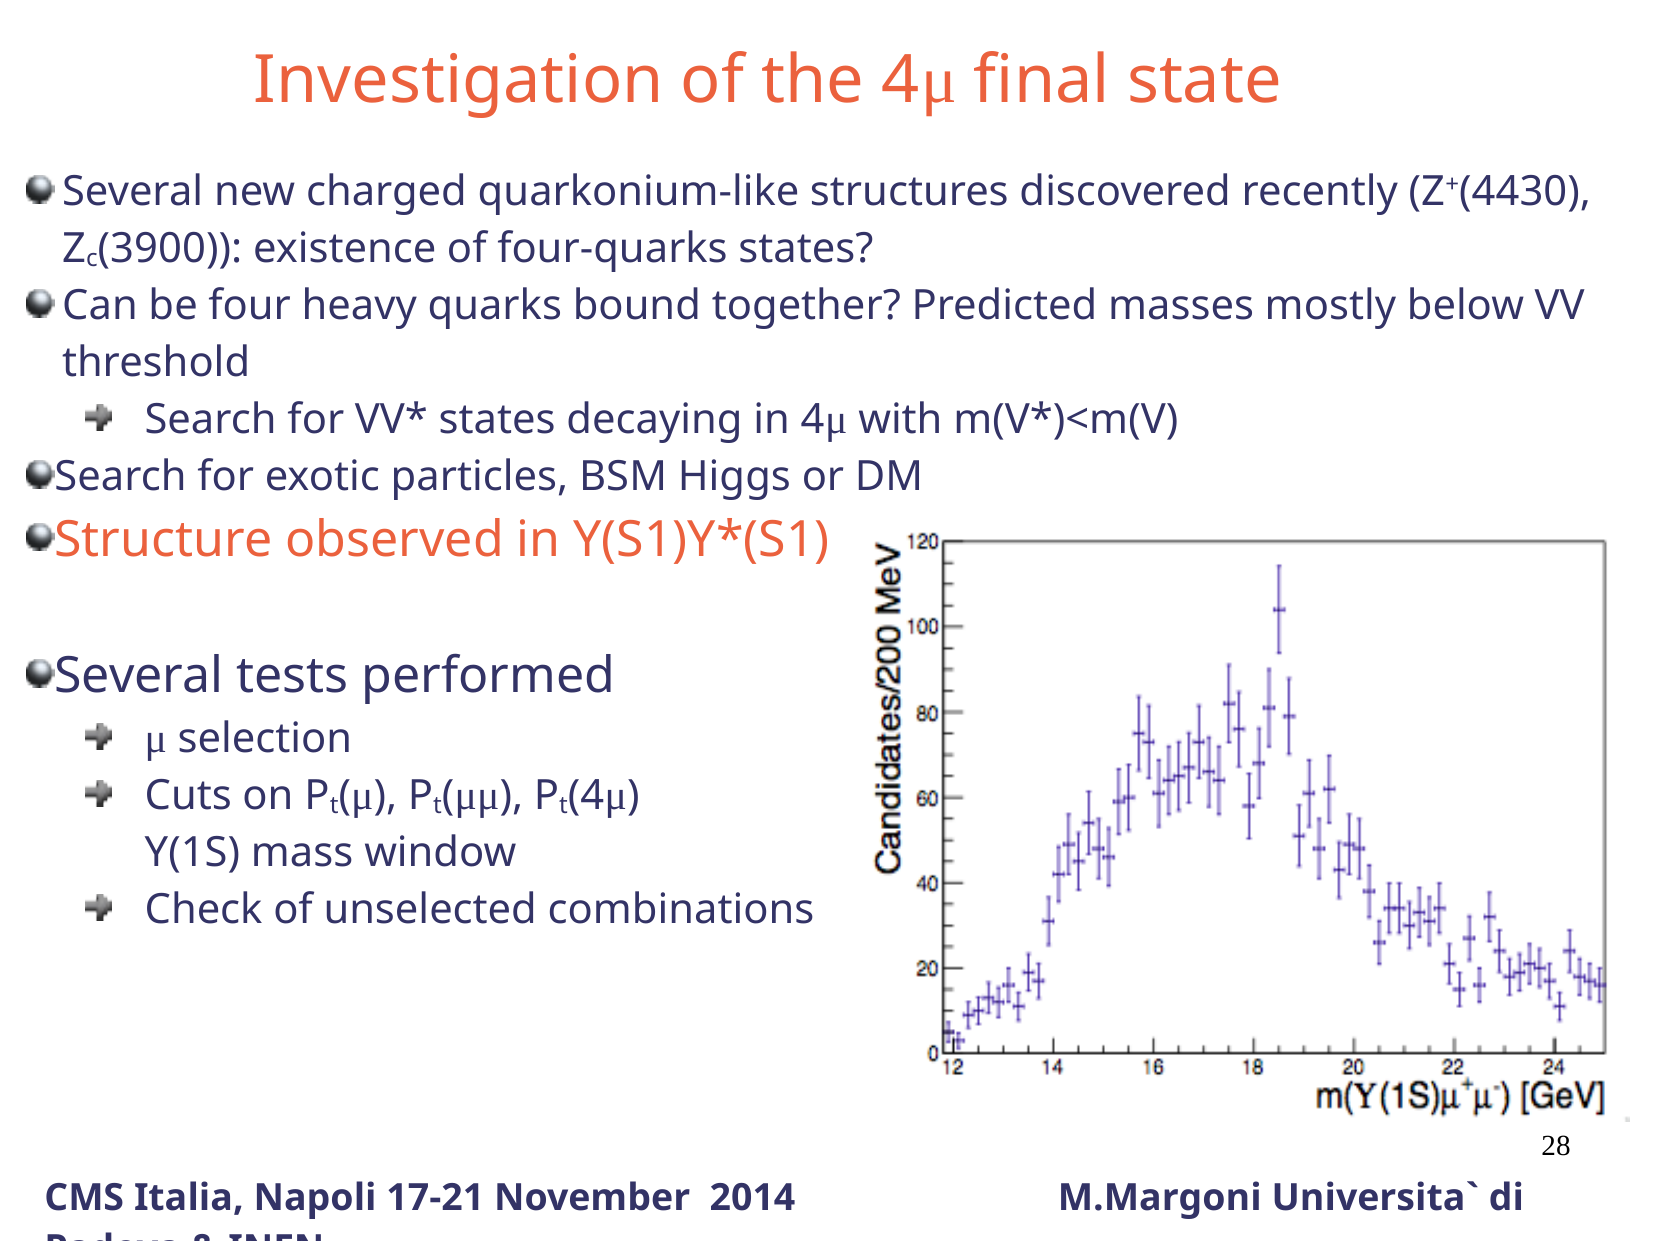

Investigation of the 4μ final state
Several new charged quarkonium-like structures discovered recently (Z+(4430), Zc(3900)): existence of four-quarks states?
Can be four heavy quarks bound together? Predicted masses mostly below VV threshold
Search for VV* states decaying in 4μ with m(V*)<m(V)
Search for exotic particles, BSM Higgs or DM
Structure observed in Y(S1)Y*(S1)
Several tests performed
μ selection
Cuts on Pt(μ), Pt(μμ), Pt(4μ)
Y(1S) mass window
Check of unselected combinations
28
CMS Italia, Napoli 17-21 November 2014 M.Margoni Universita` di Padova & INFN